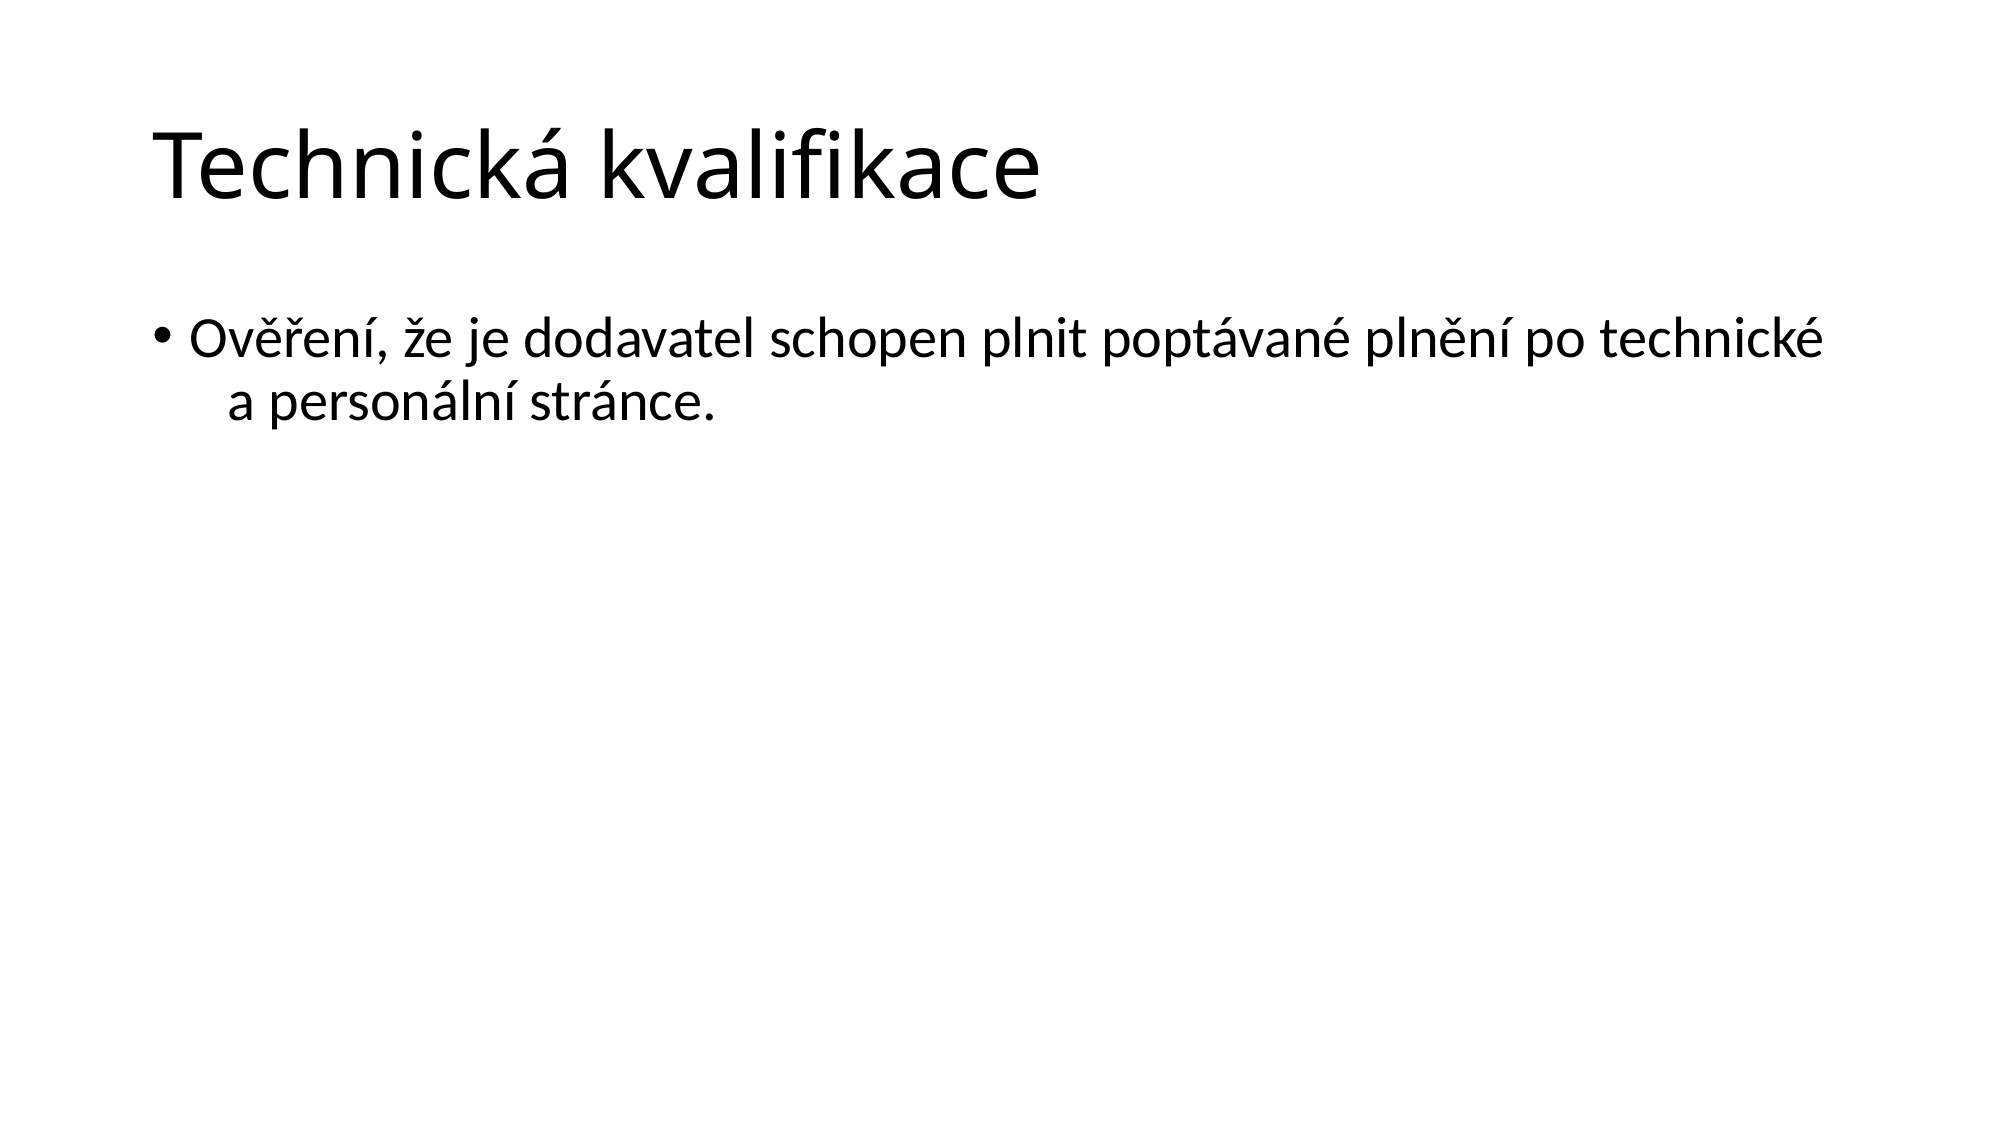

# Technická kvalifikace
Ověření, že je dodavatel schopen plnit poptávané plnění po technické a personální stránce.